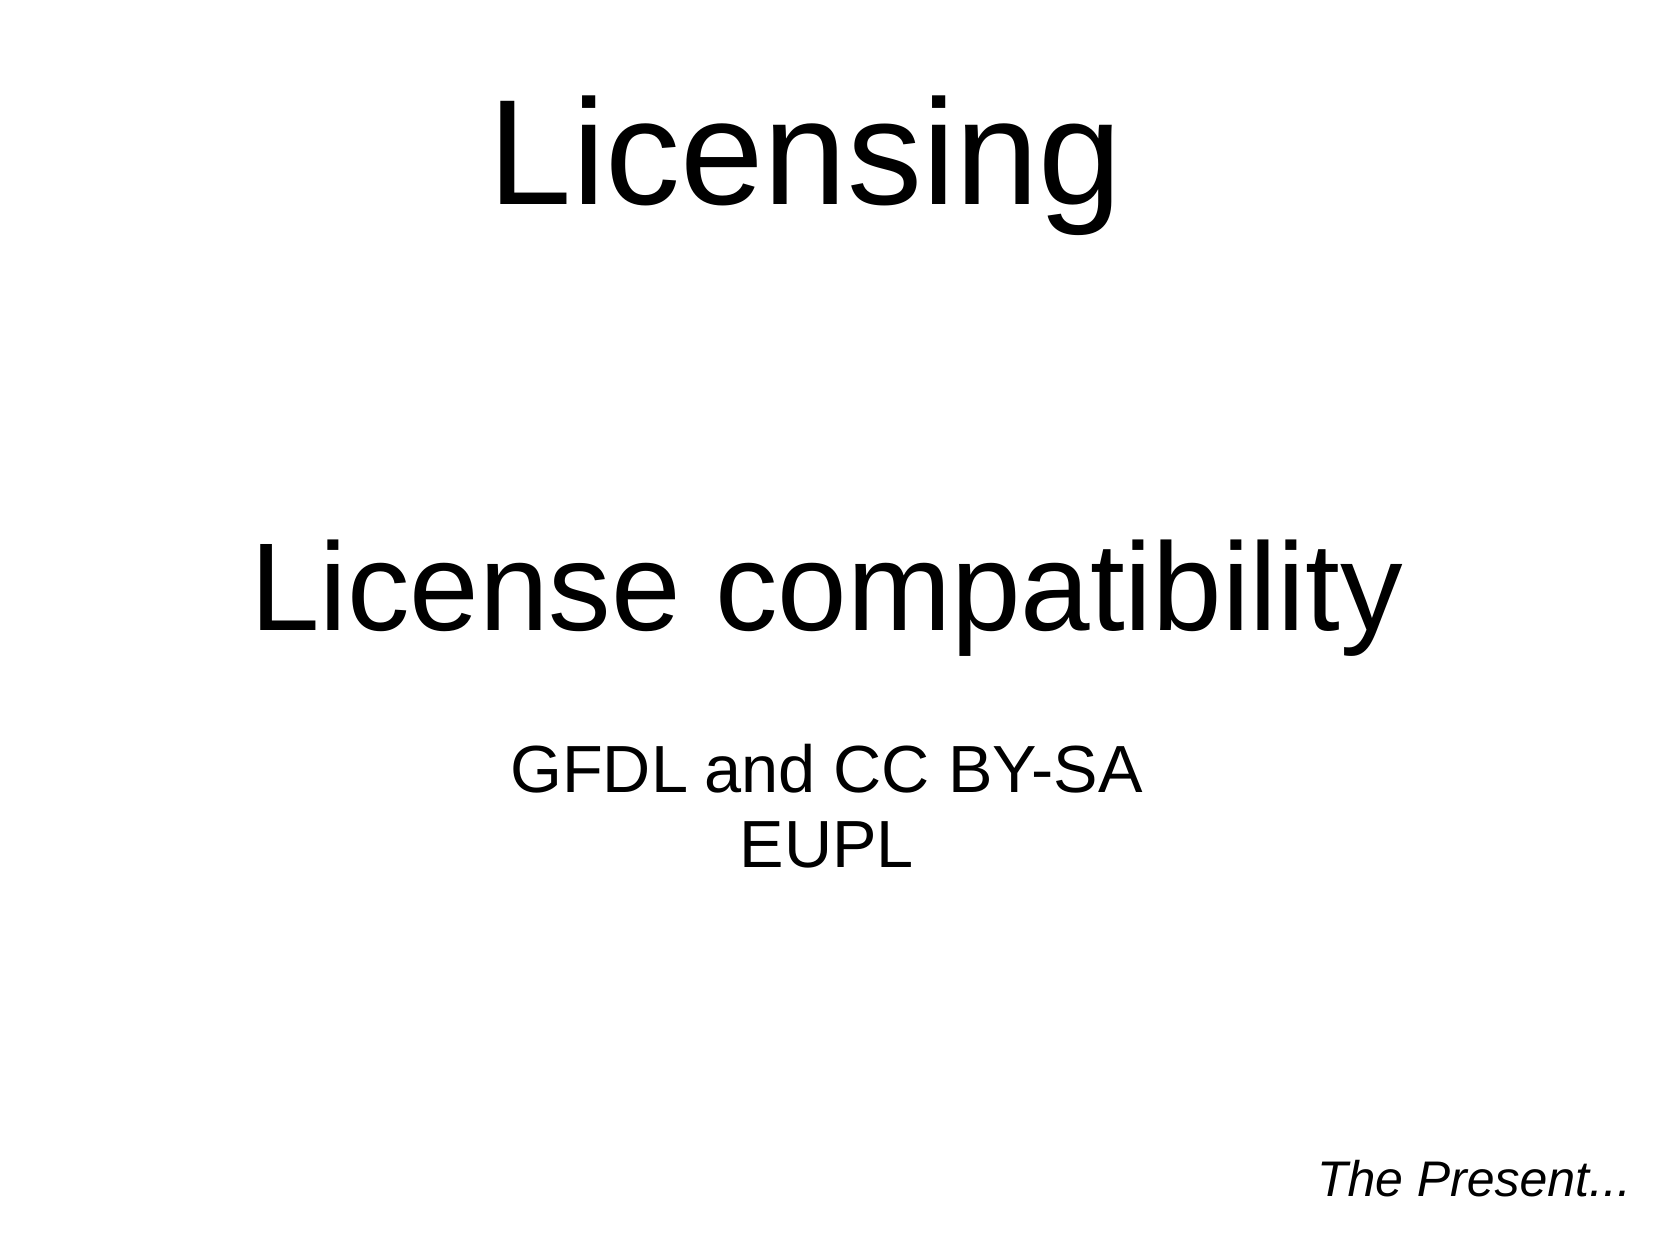

# Licensing
License compatibility
GFDL and CC BY-SA
EUPL
The Present...